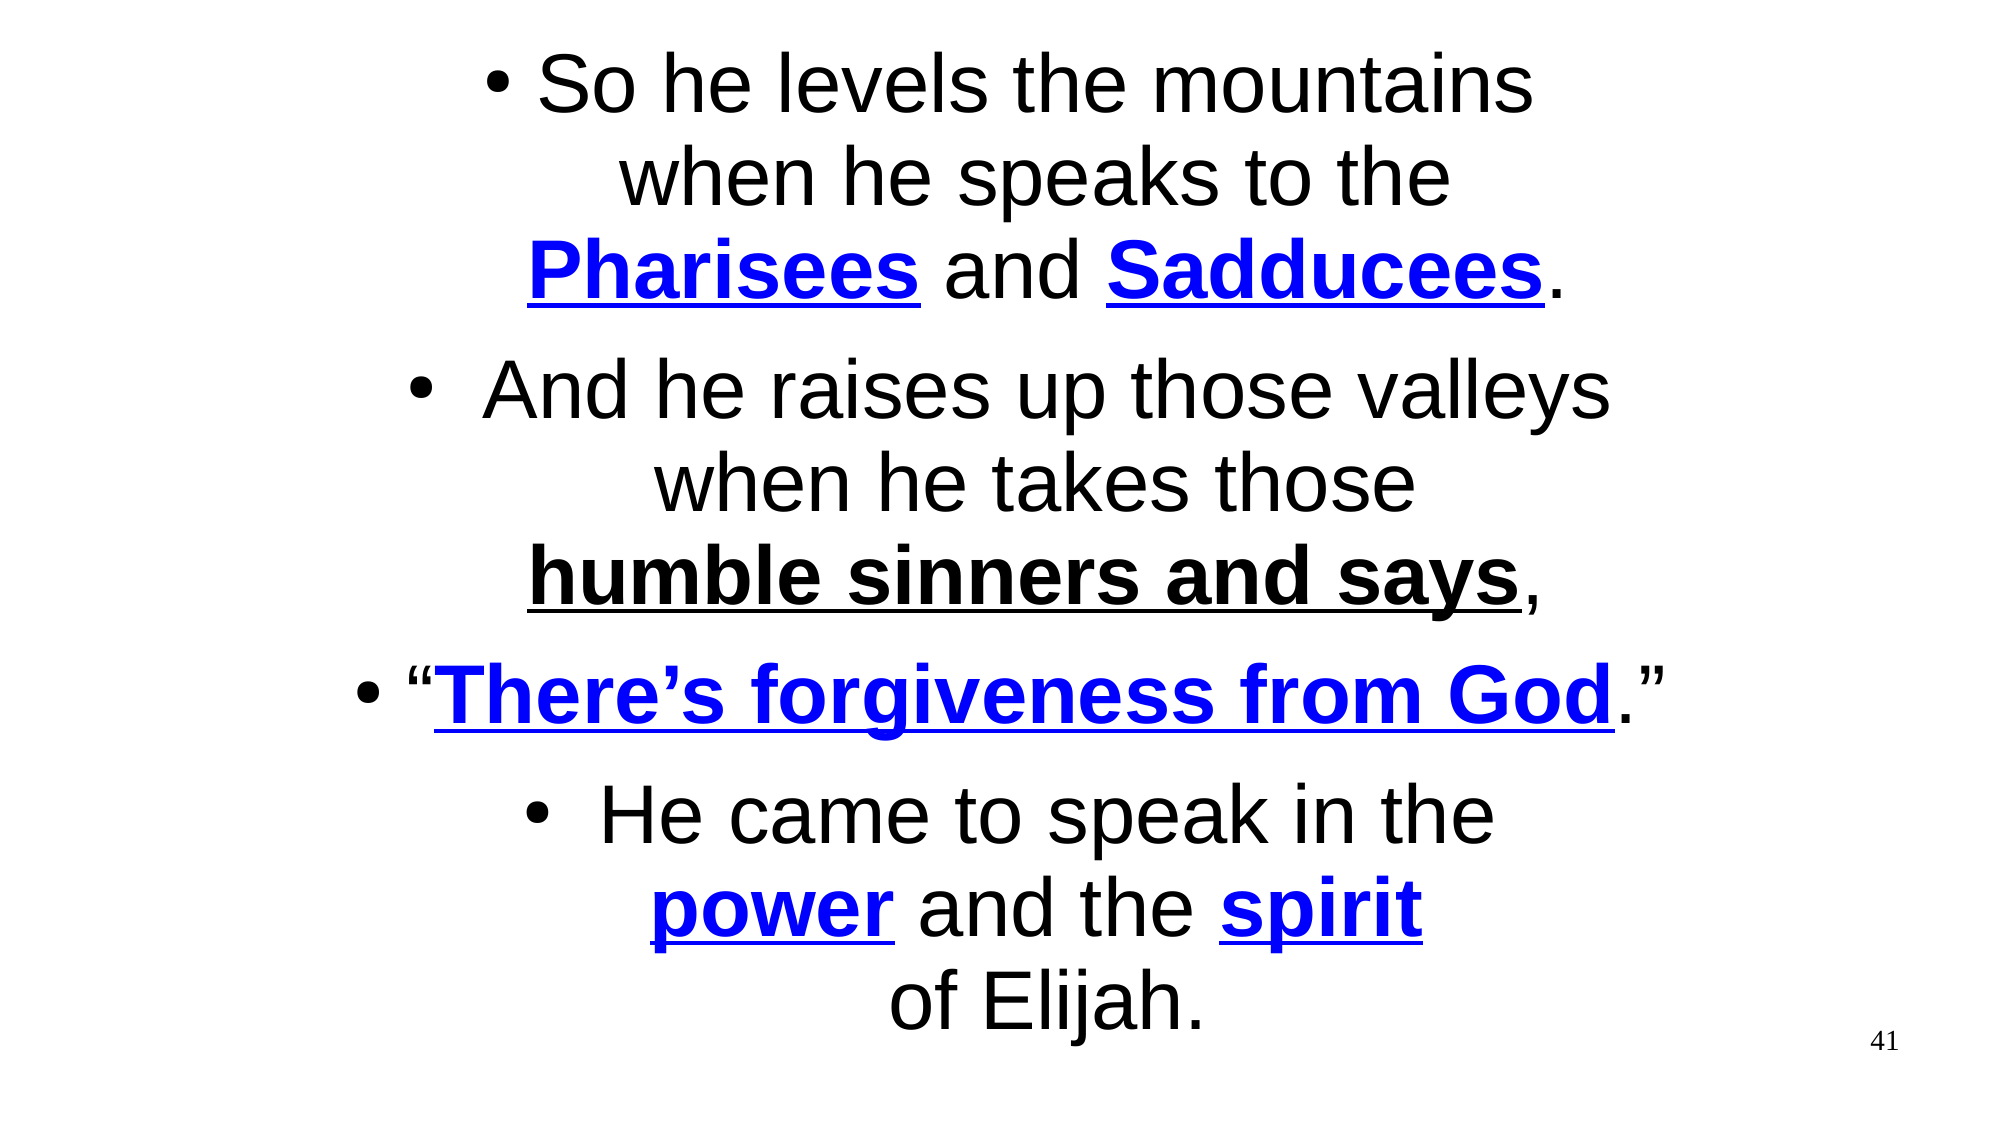

# So he levels the mountains when he speaks to the Pharisees and Sadducees.
 And he raises up those valleys
when he takes those
humble sinners and says,
“There’s forgiveness from God.”
 He came to speak in the
power and the spirit
of Elijah.
41